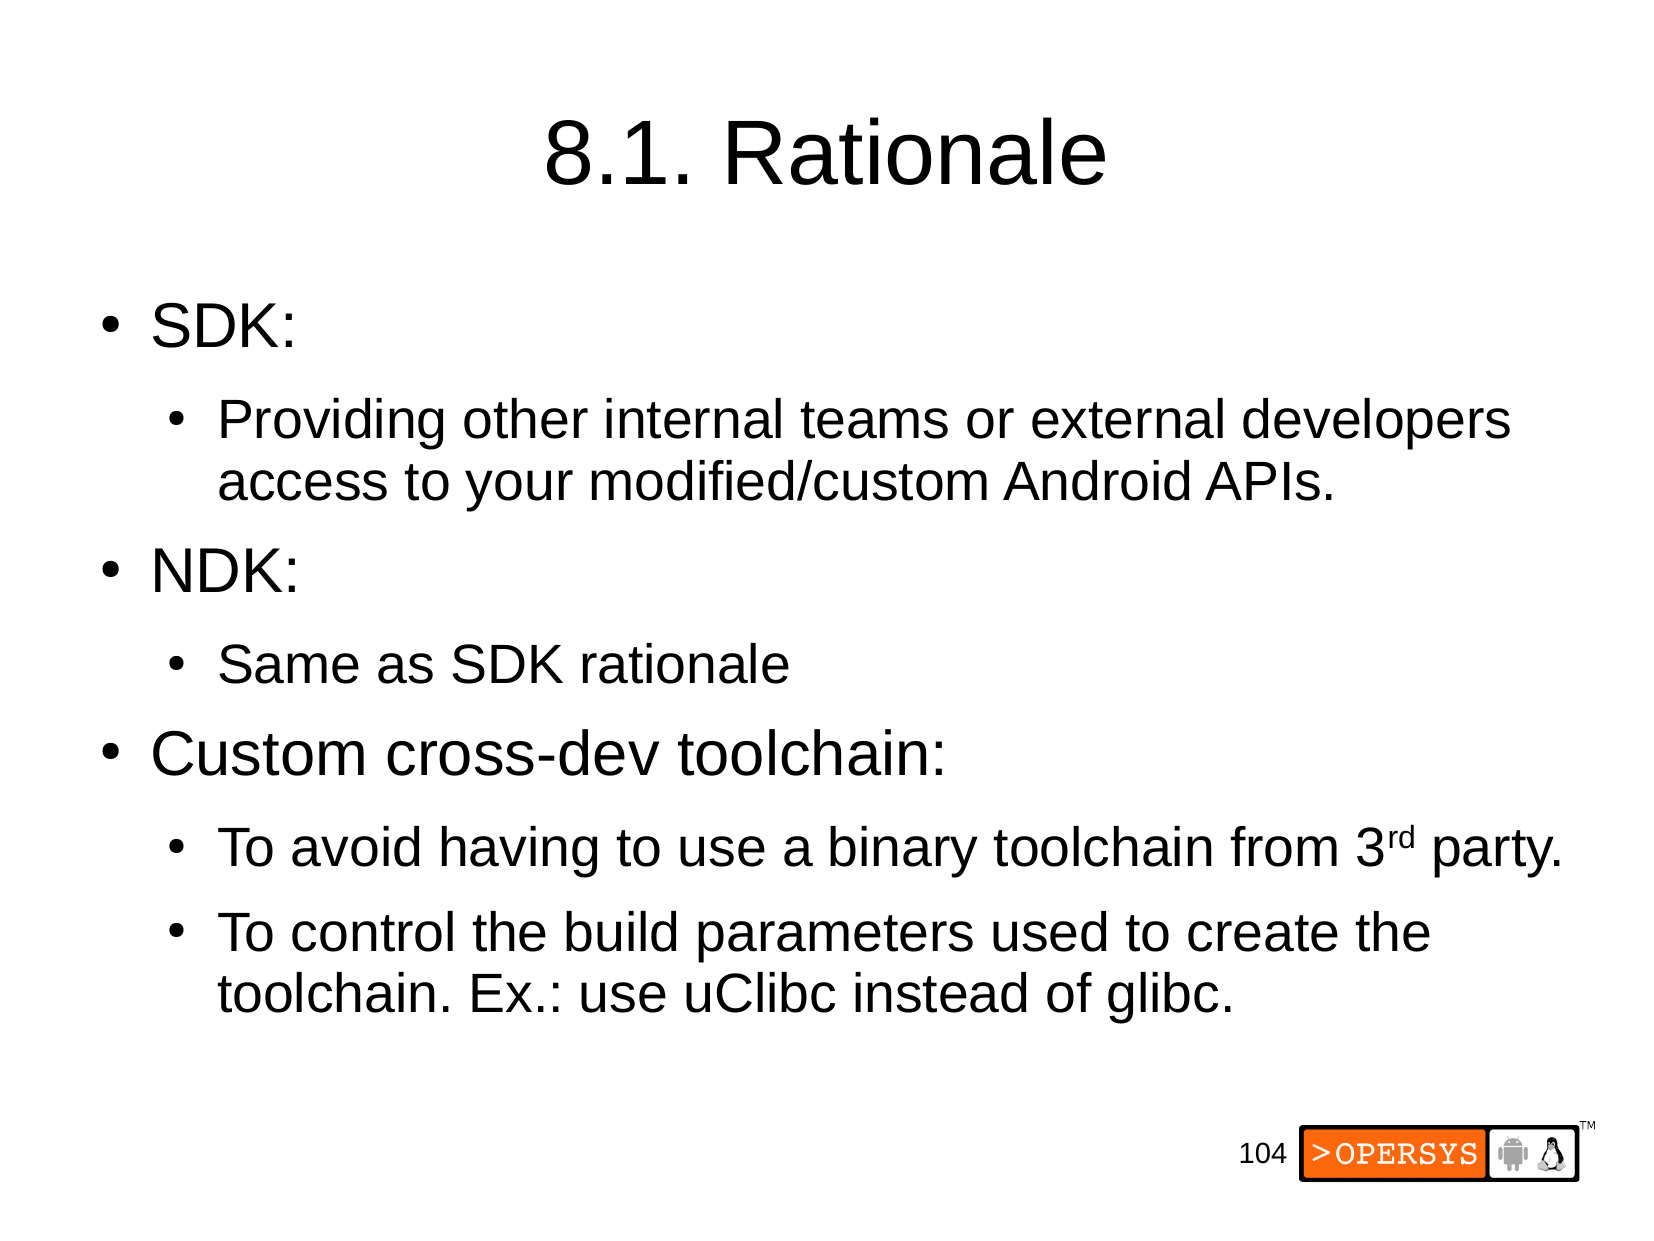

# 8.1. Rationale
SDK:
Providing other internal teams or external developers access to your modified/custom Android APIs.
NDK:
Same as SDK rationale
Custom cross-dev toolchain:
To avoid having to use a binary toolchain from 3rd party.
To control the build parameters used to create the toolchain. Ex.: use uClibc instead of glibc.